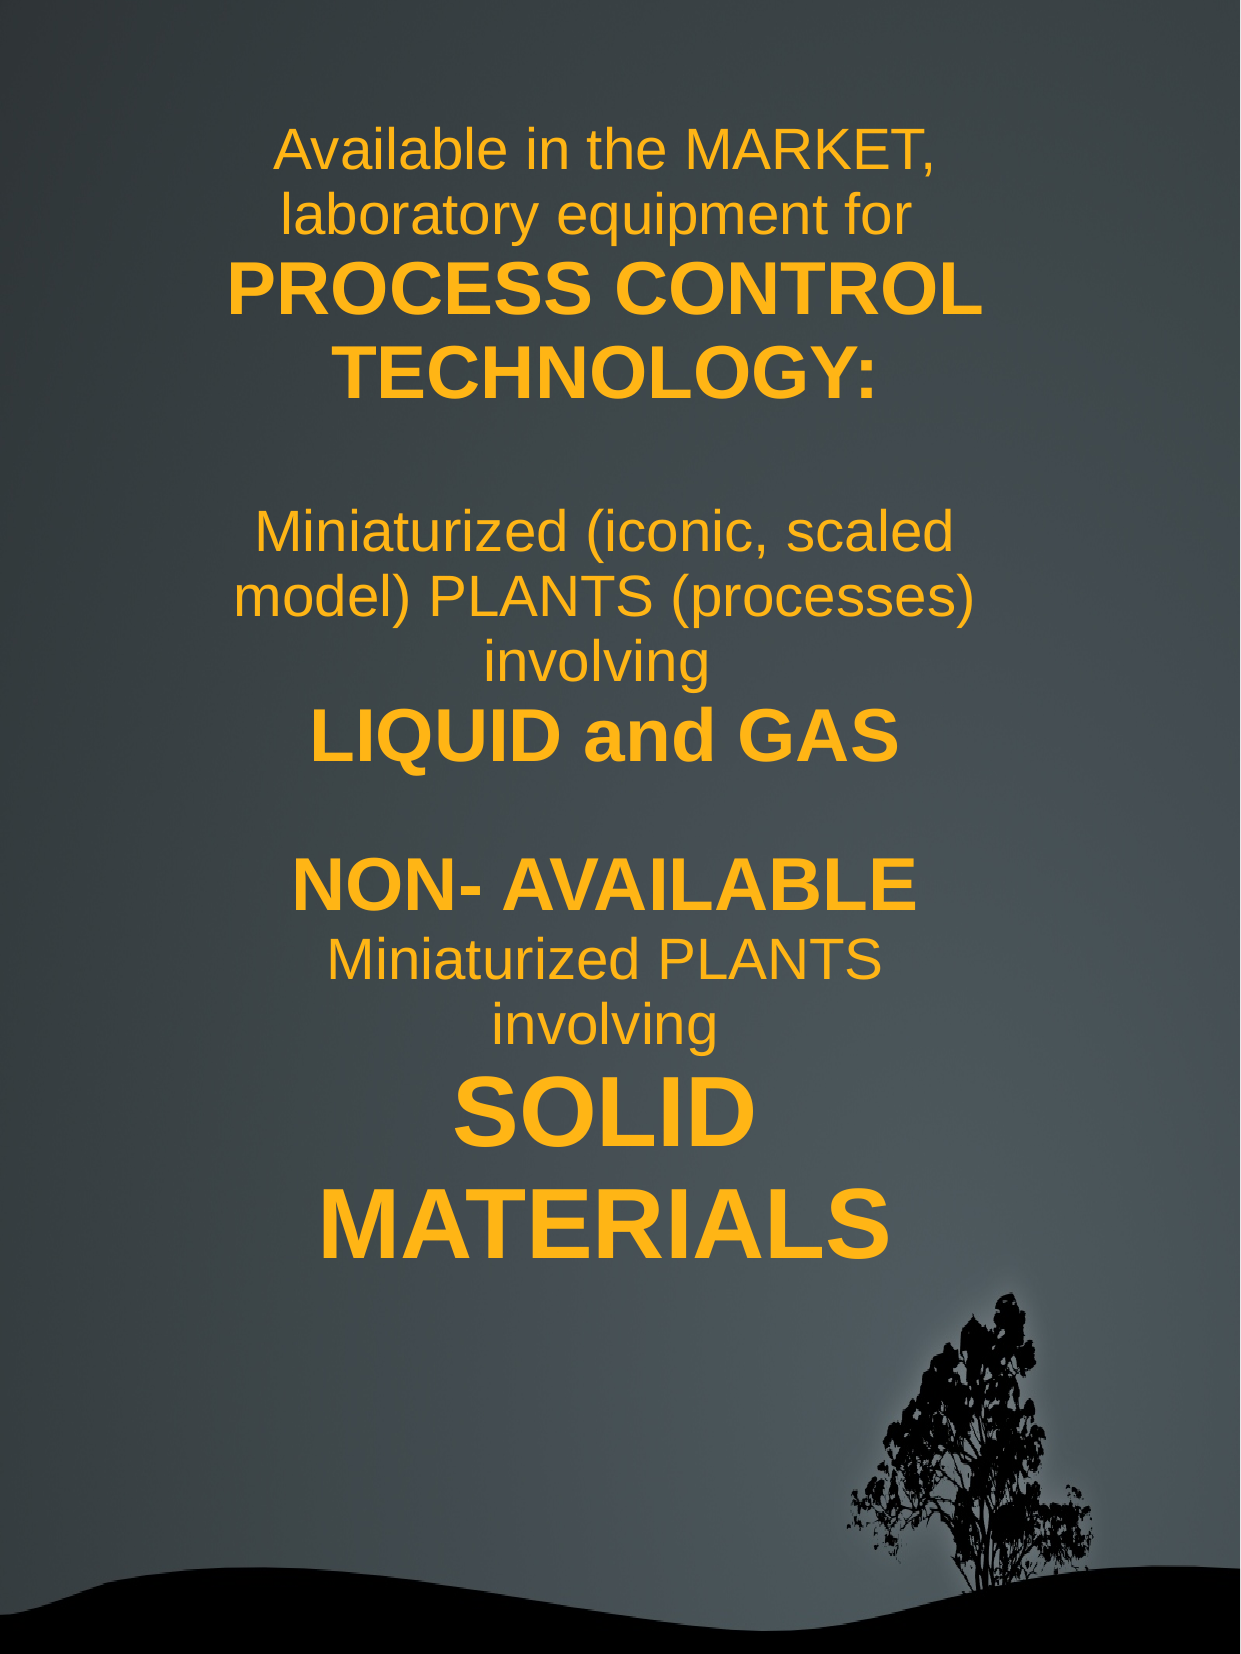

Available in the MARKET, laboratory equipment for PROCESS CONTROL TECHNOLOGY:
Miniaturized (iconic, scaled model) PLANTS (processes) involving
LIQUID and GAS
NON- AVAILABLE
Miniaturized PLANTS
involving
SOLID MATERIALS